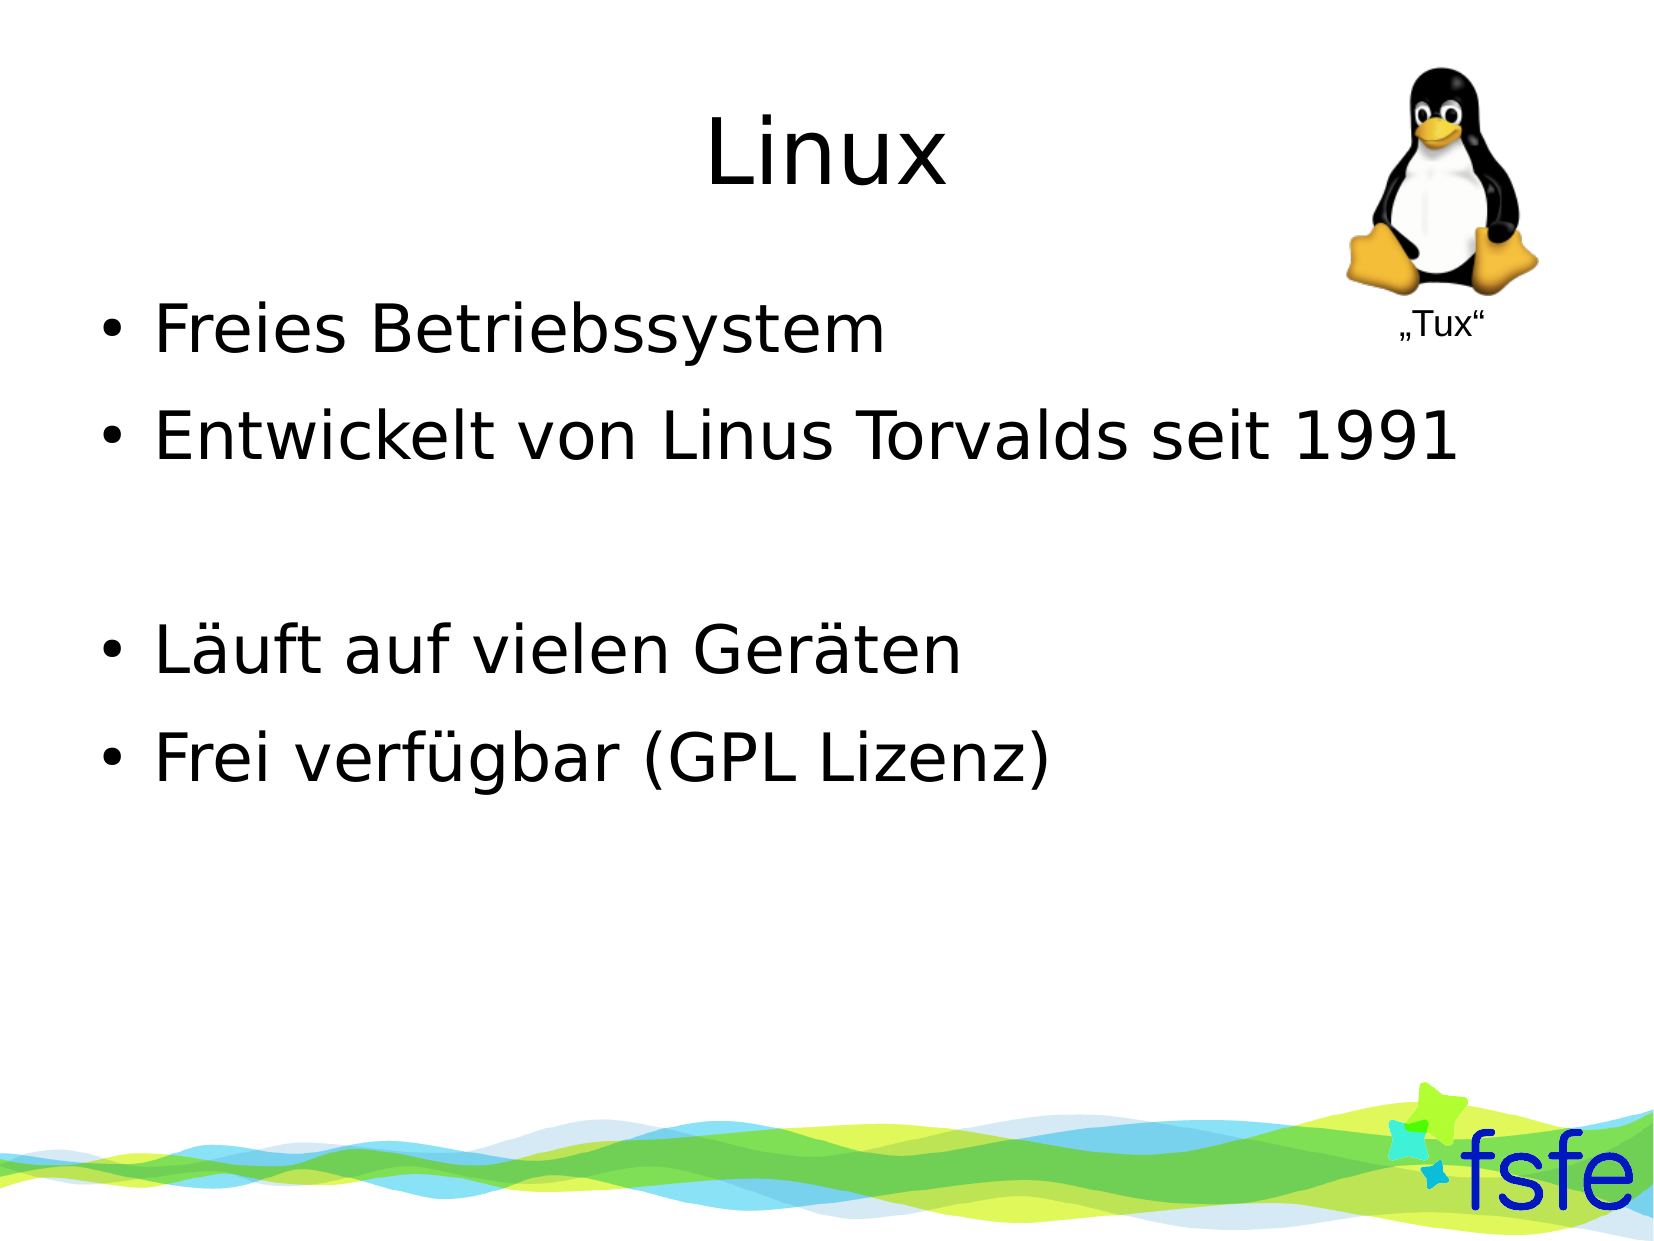

# Linux
Freies Betriebssystem
Entwickelt von Linus Torvalds seit 1991
Läuft auf vielen Geräten
Frei verfügbar (GPL Lizenz)
„Tux“